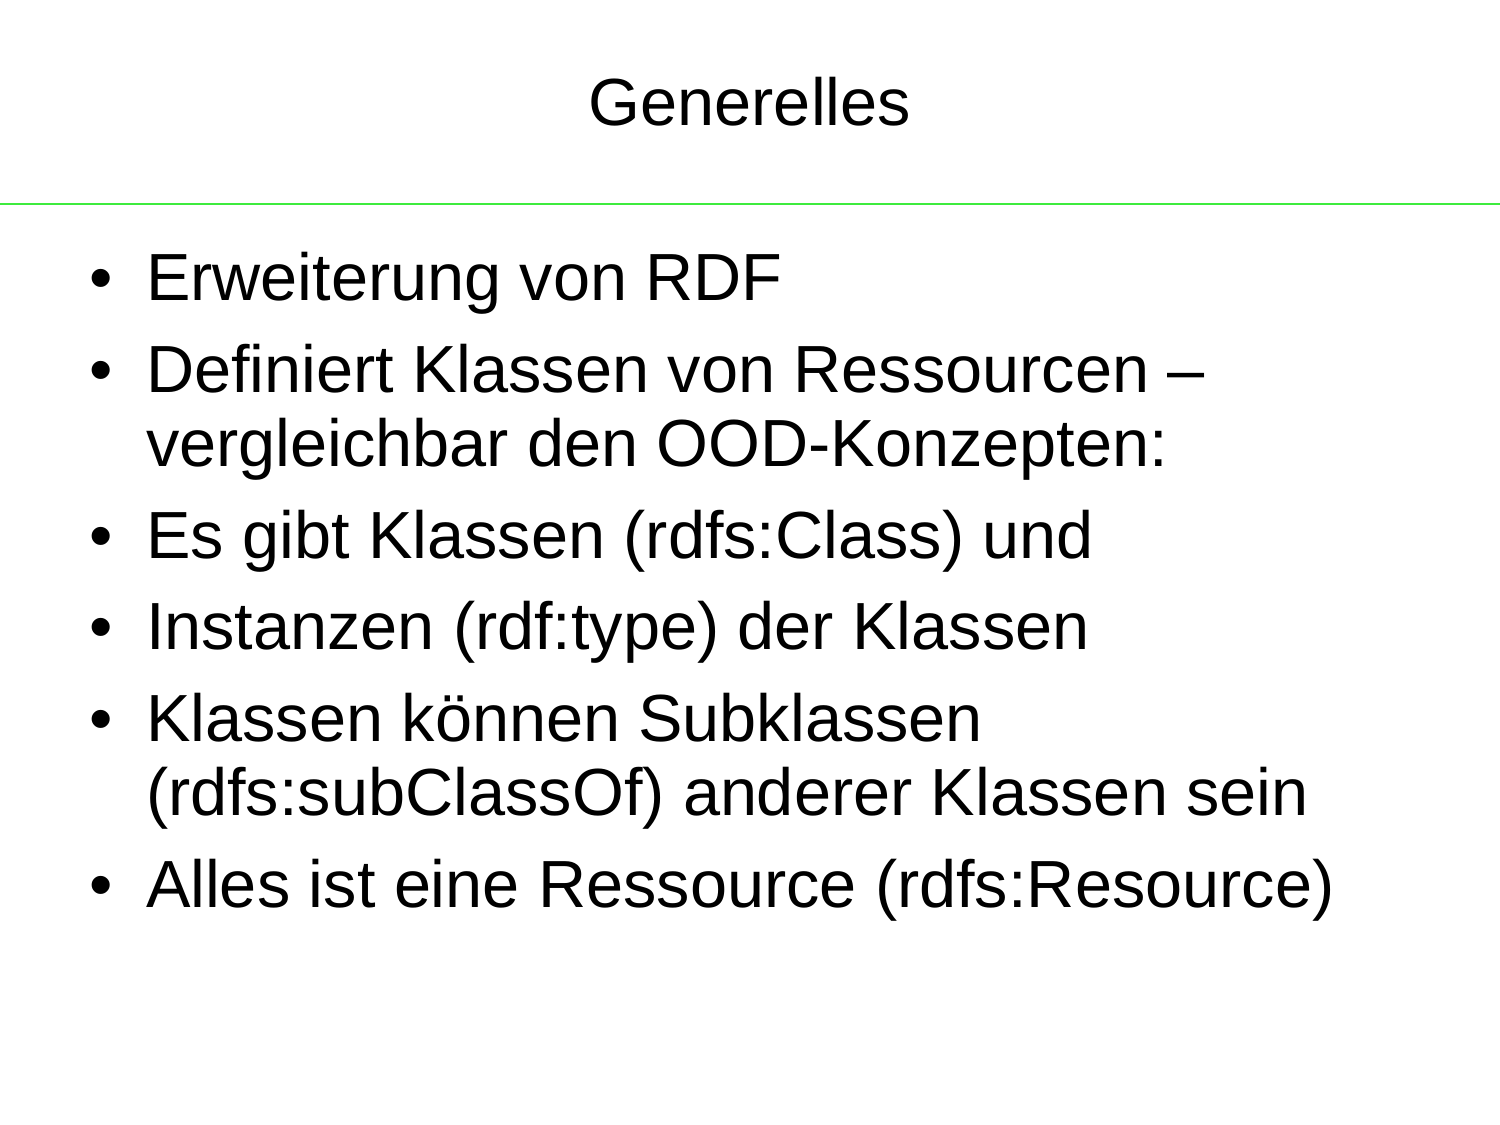

# Generelles
Erweiterung von RDF
Definiert Klassen von Ressourcen – vergleichbar den OOD-Konzepten:
Es gibt Klassen (rdfs:Class) und
Instanzen (rdf:type) der Klassen
Klassen können Subklassen (rdfs:subClassOf) anderer Klassen sein
Alles ist eine Ressource (rdfs:Resource)